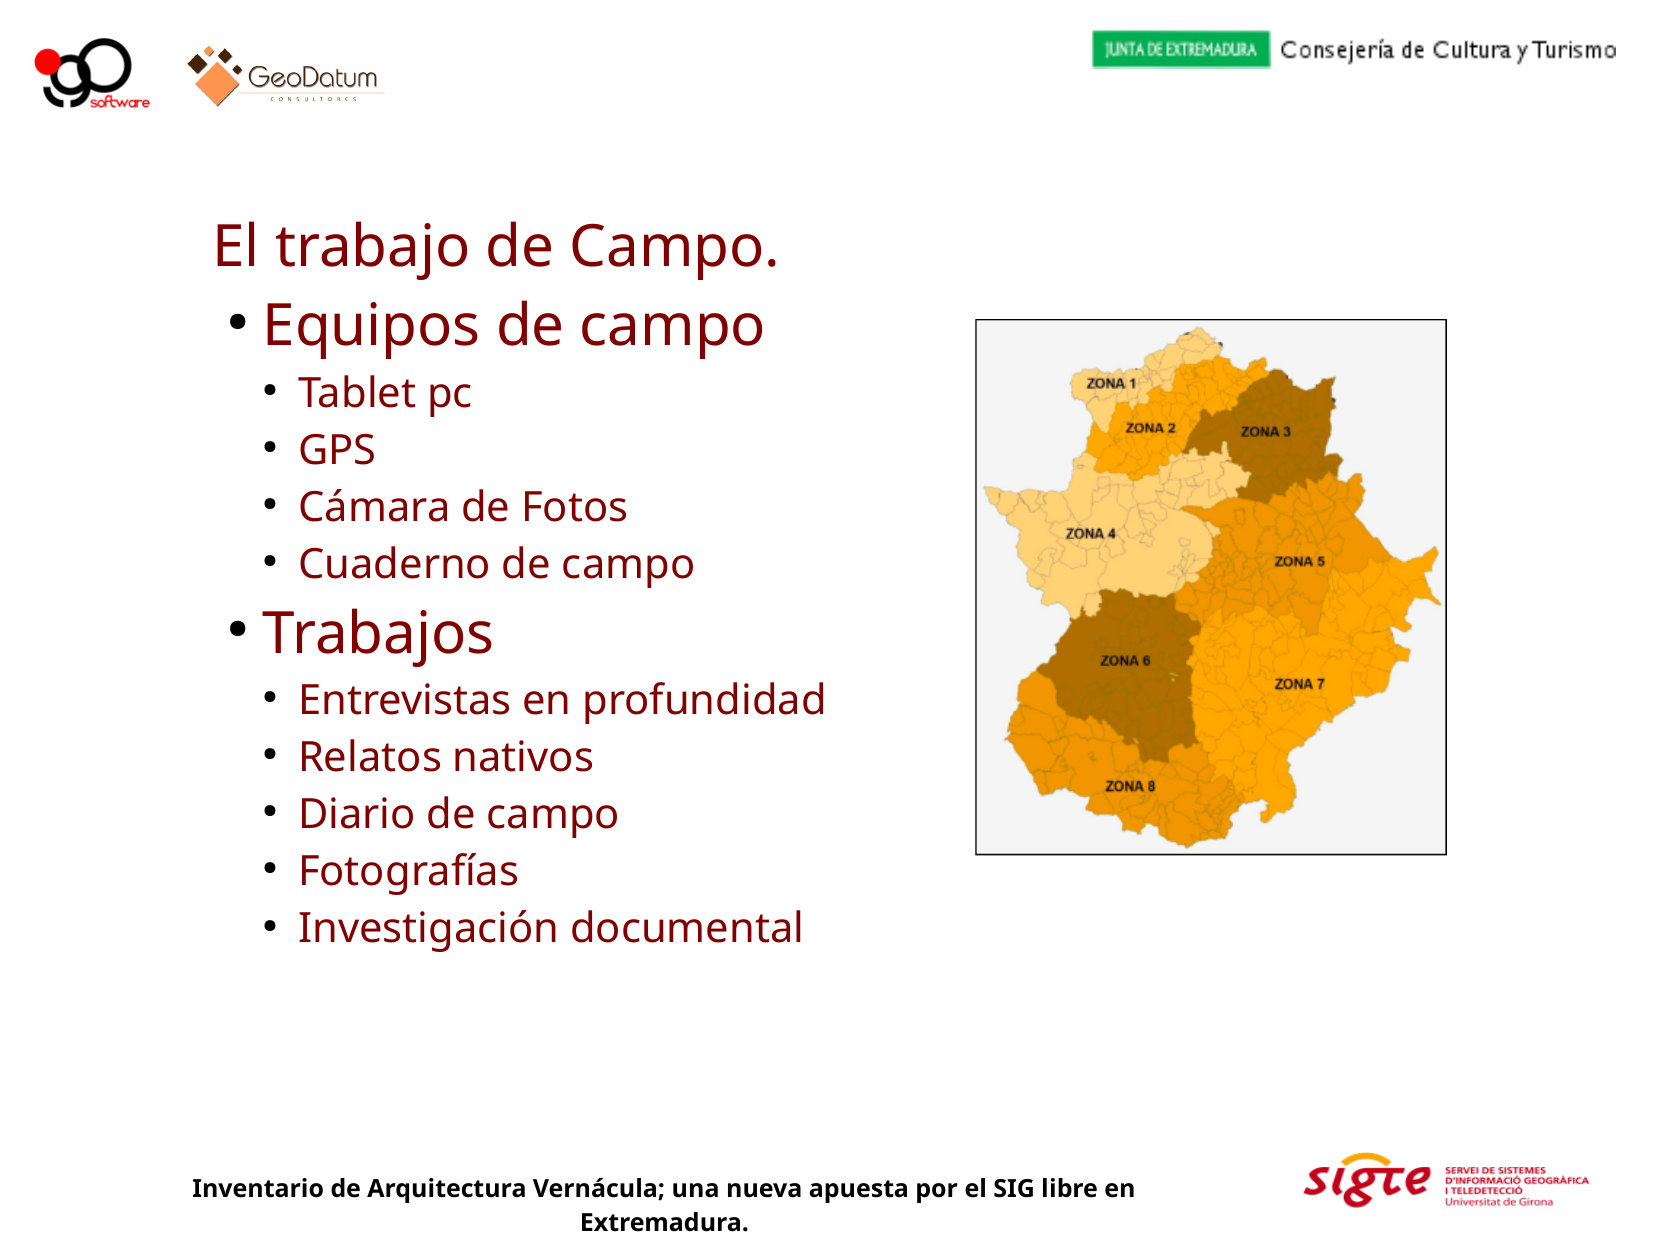

El trabajo de Campo.
Equipos de campo
Tablet pc
GPS
Cámara de Fotos
Cuaderno de campo
Trabajos
Entrevistas en profundidad
Relatos nativos
Diario de campo
Fotografías
Investigación documental
Inventario de Arquitectura Vernácula; una nueva apuesta por el SIG libre en Extremadura.